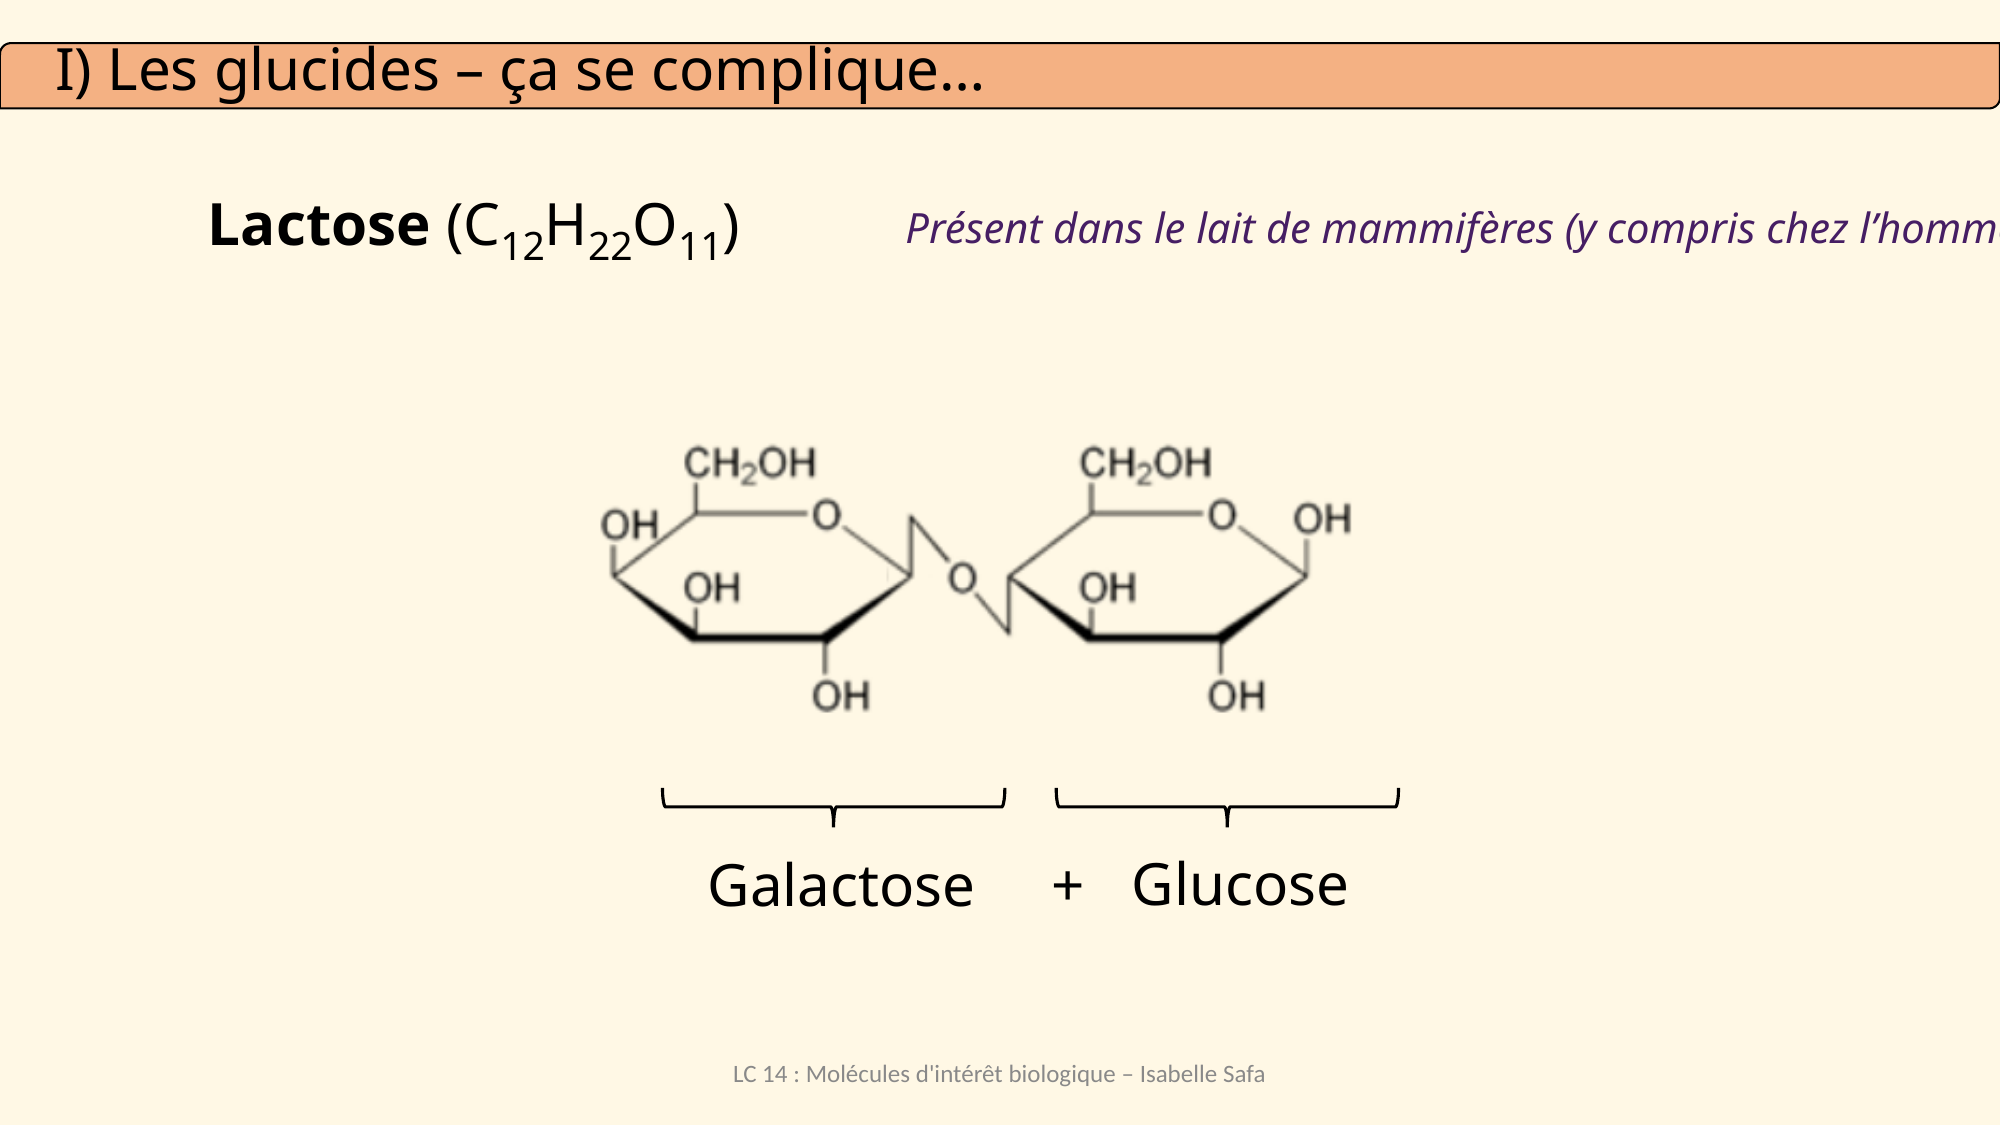

I) Les glucides – ça se complique…
Lactose (C12H22O11)
Présent dans le lait de mammifères (y compris chez l’homme !)
Glucose
Galactose +
LC 14 : Molécules d'intérêt biologique – Isabelle Safa